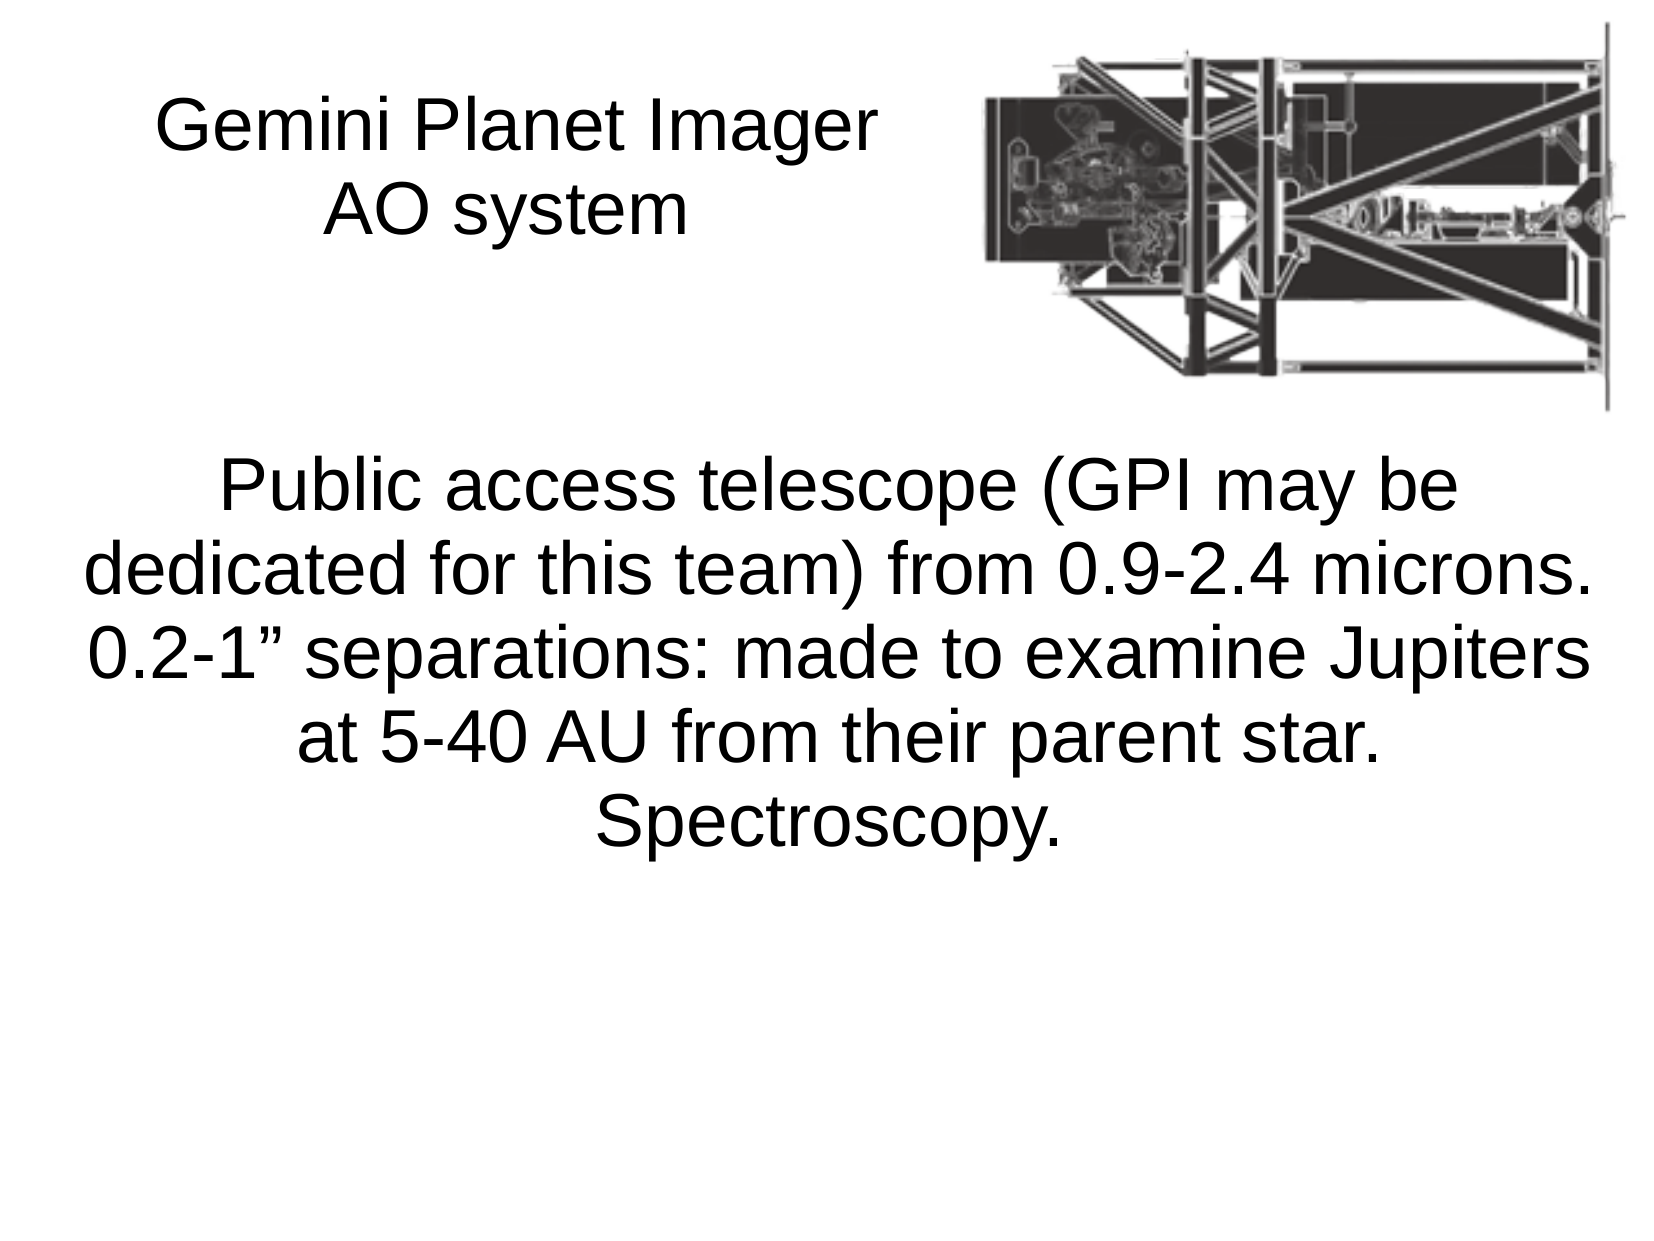

Gemini Planet Imager
AO system
Public access telescope (GPI may be dedicated for this team) from 0.9-2.4 microns.
0.2-1” separations: made to examine Jupiters at 5-40 AU from their parent star.
Spectroscopy.